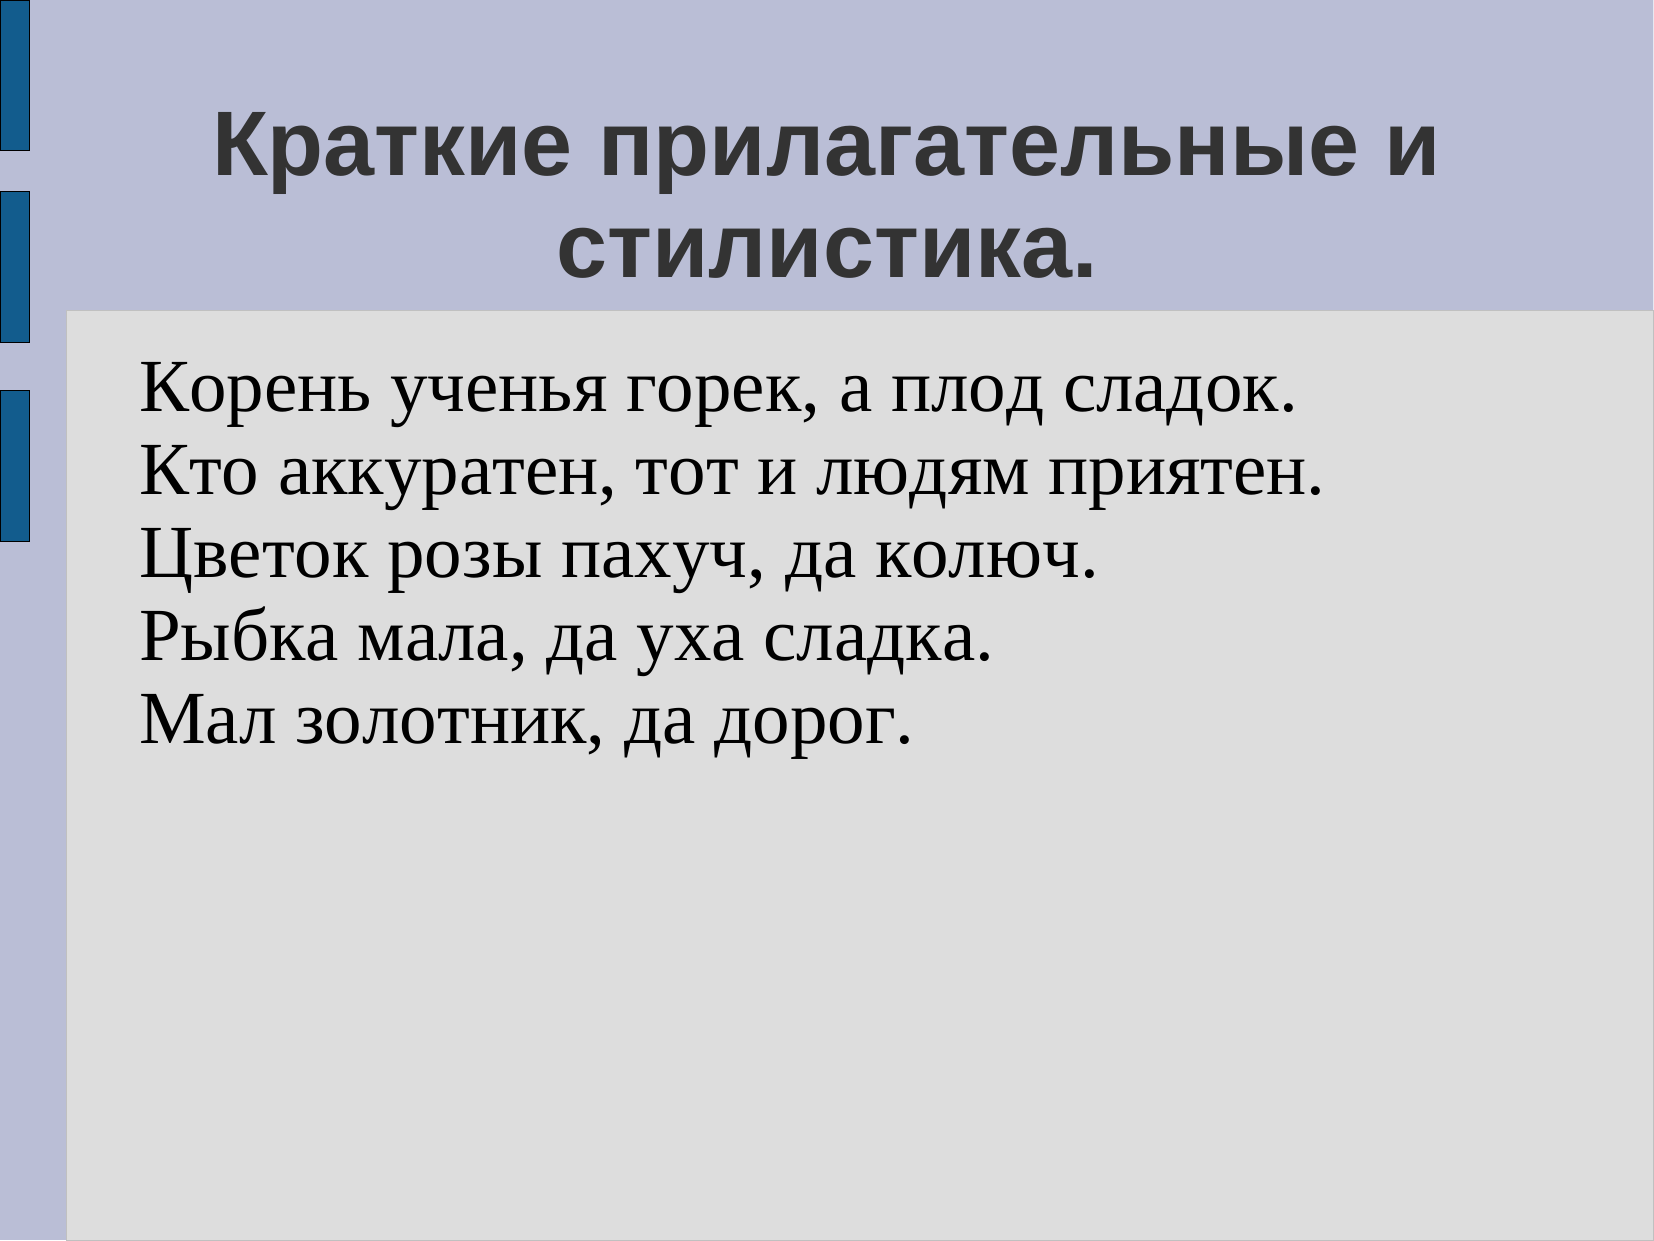

# Краткие прилагательные и стилистика.
Корень ученья горек, а плод сладок.
Кто аккуратен, тот и людям приятен.
Цветок розы пахуч, да колюч.
Рыбка мала, да уха сладка.
Мал золотник, да дорог.